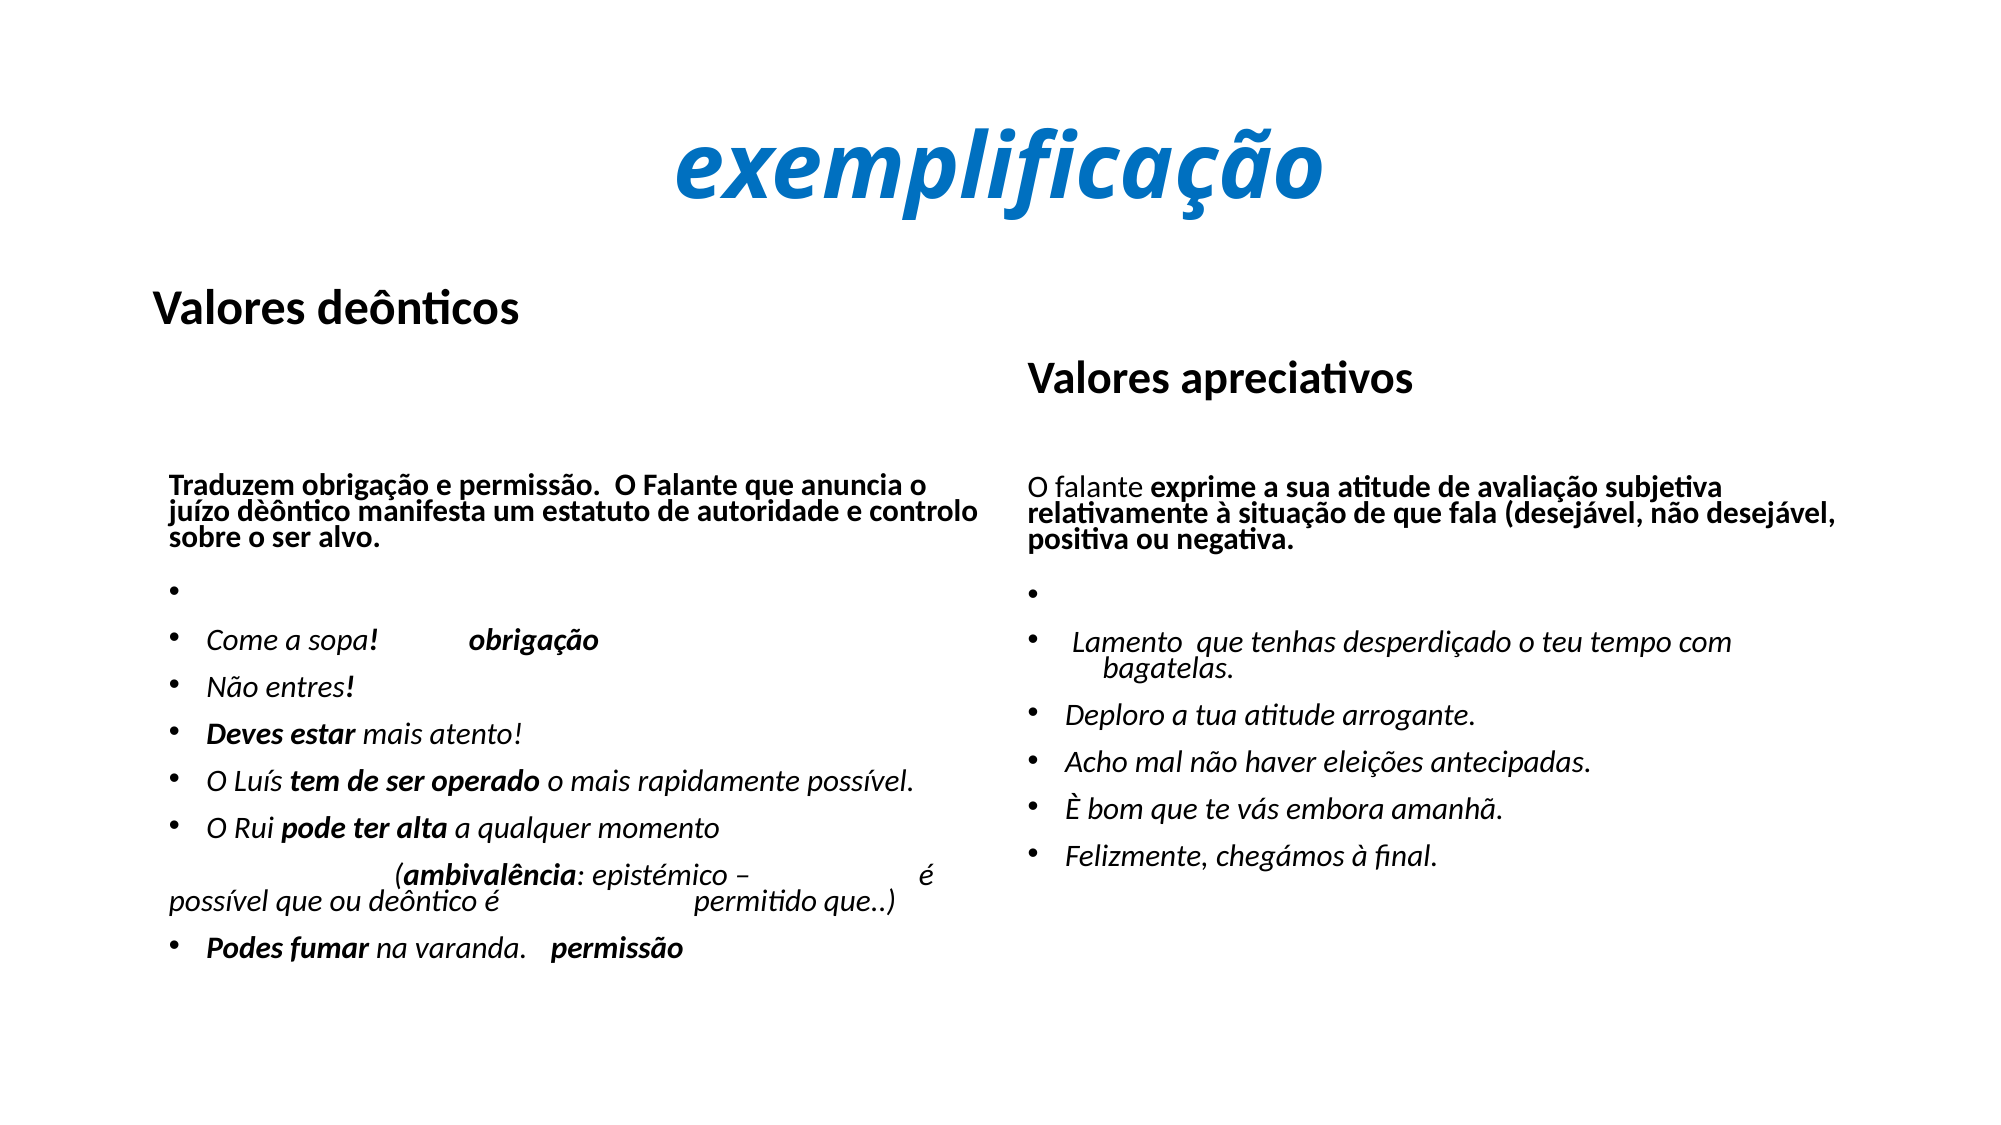

# exemplificação
Valores deônticos
Valores apreciativos
Traduzem obrigação e permissão. O Falante que anuncia o juízo dèôntico manifesta um estatuto de autoridade e controlo sobre o ser alvo.
Come a sopa!		obrigação
Não entres!
Deves estar mais atento!
O Luís tem de ser operado o mais rapidamente possível.
O Rui pode ter alta a qualquer momento
			(ambivalência: epistémico – 			é possível que ou deôntico é 			permitido que..)
Podes fumar na varanda.	 permissão
O falante exprime a sua atitude de avaliação subjetiva relativamente à situação de que fala (desejável, não desejável, positiva ou negativa.
 Lamento que tenhas desperdiçado o teu tempo com bagatelas.
Deploro a tua atitude arrogante.
Acho mal não haver eleições antecipadas.
È bom que te vás embora amanhã.
Felizmente, chegámos à final.